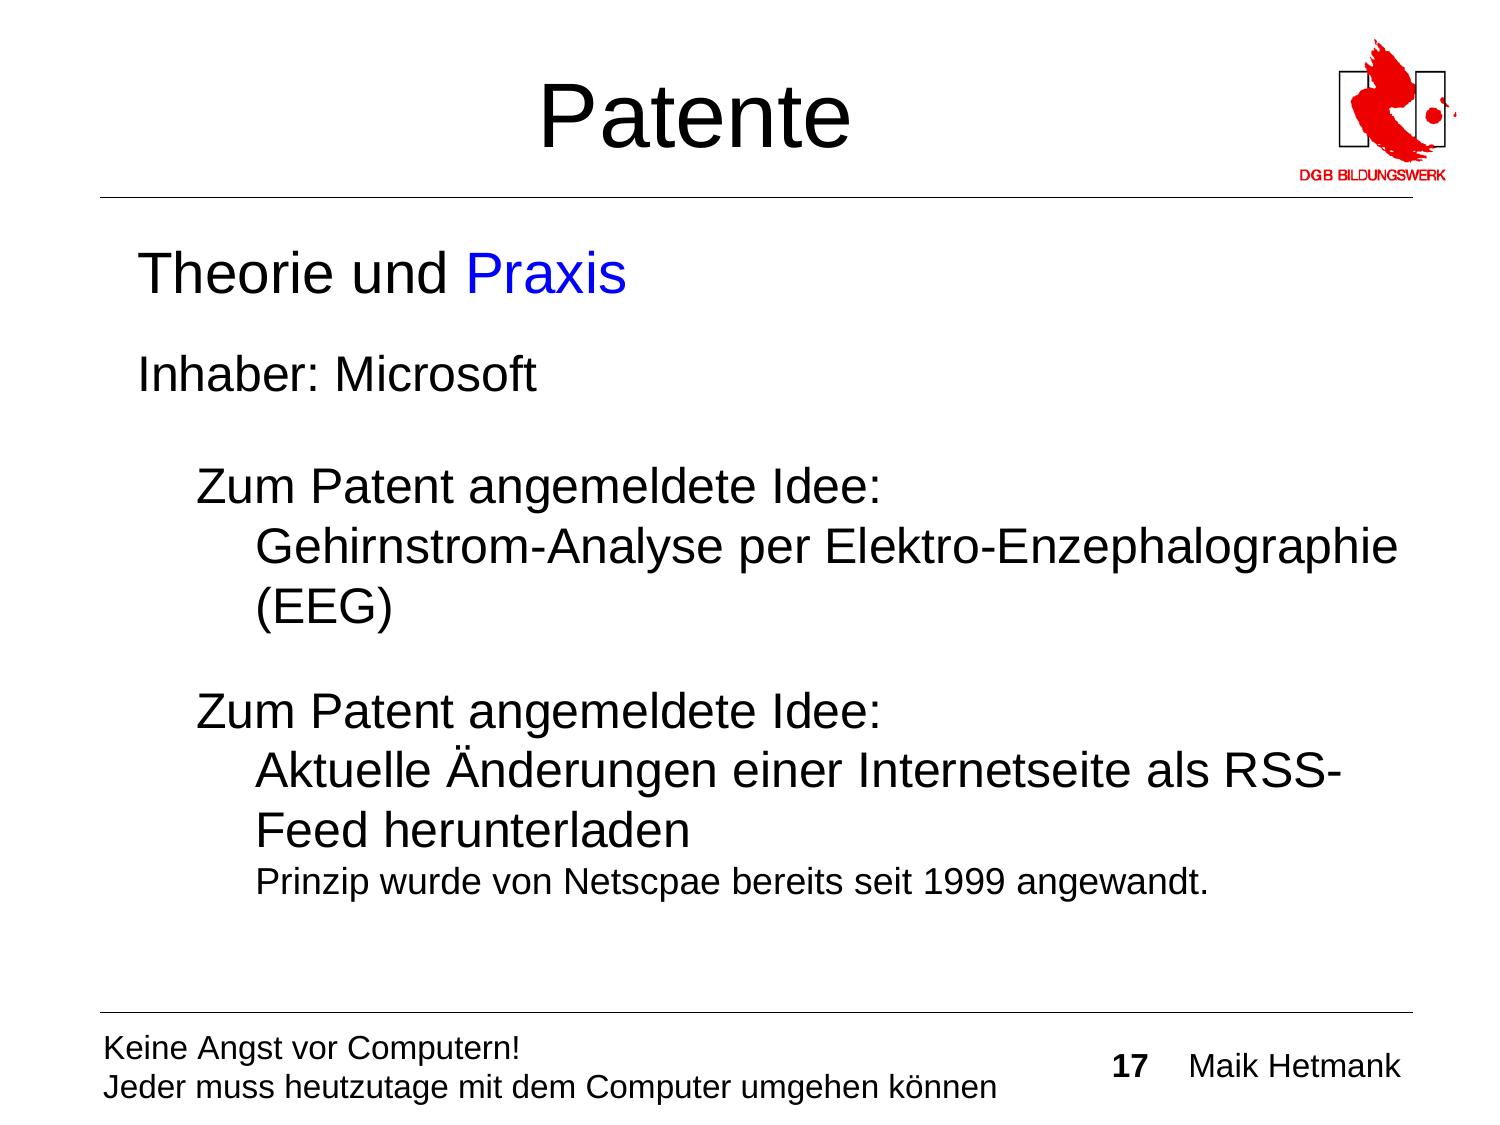

# Patente
Theorie und Praxis
Inhaber: Microsoft
Zum Patent angemeldete Idee:
Gehirnstrom-Analyse per Elektro-Enzephalographie (EEG)
Zum Patent angemeldete Idee:
Aktuelle Änderungen einer Internetseite als RSS-Feed herunterladen
Prinzip wurde von Netscpae bereits seit 1999 angewandt.